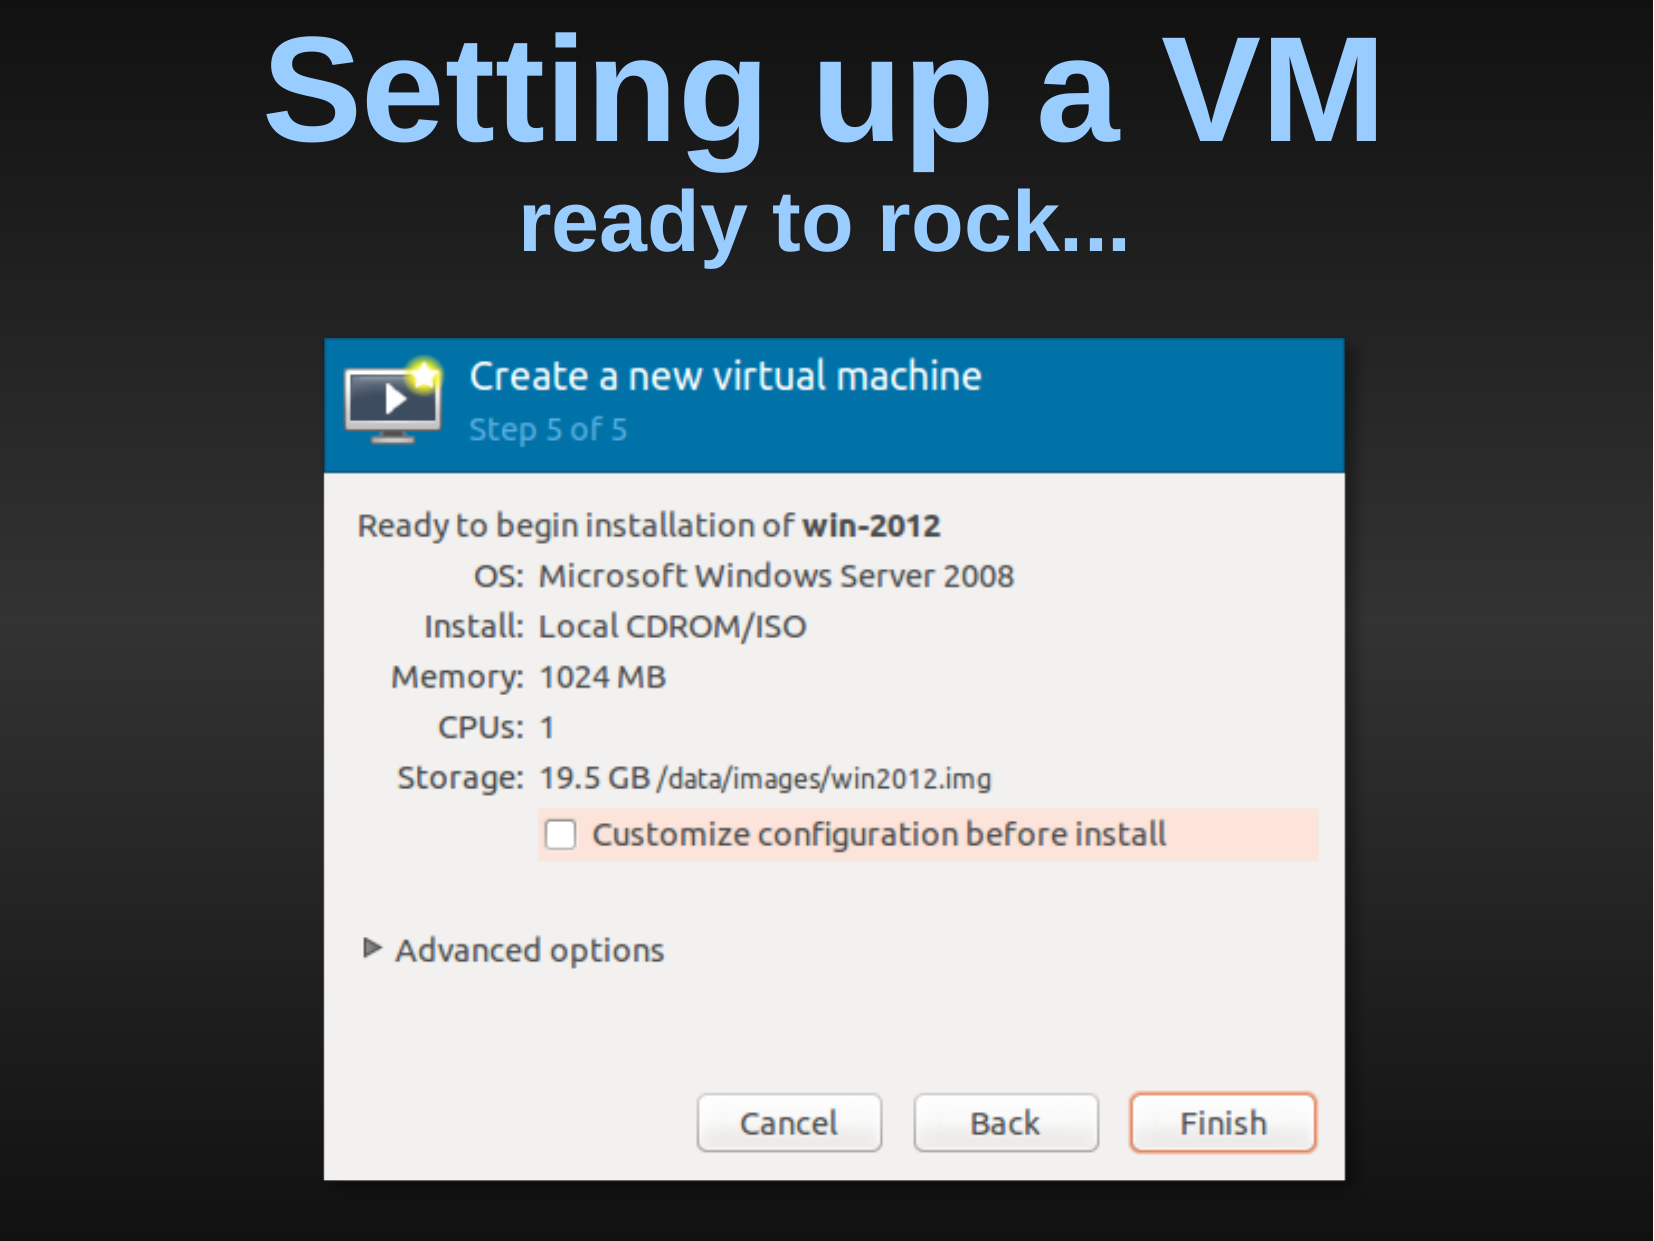

# Setting up a VM ready to rock...